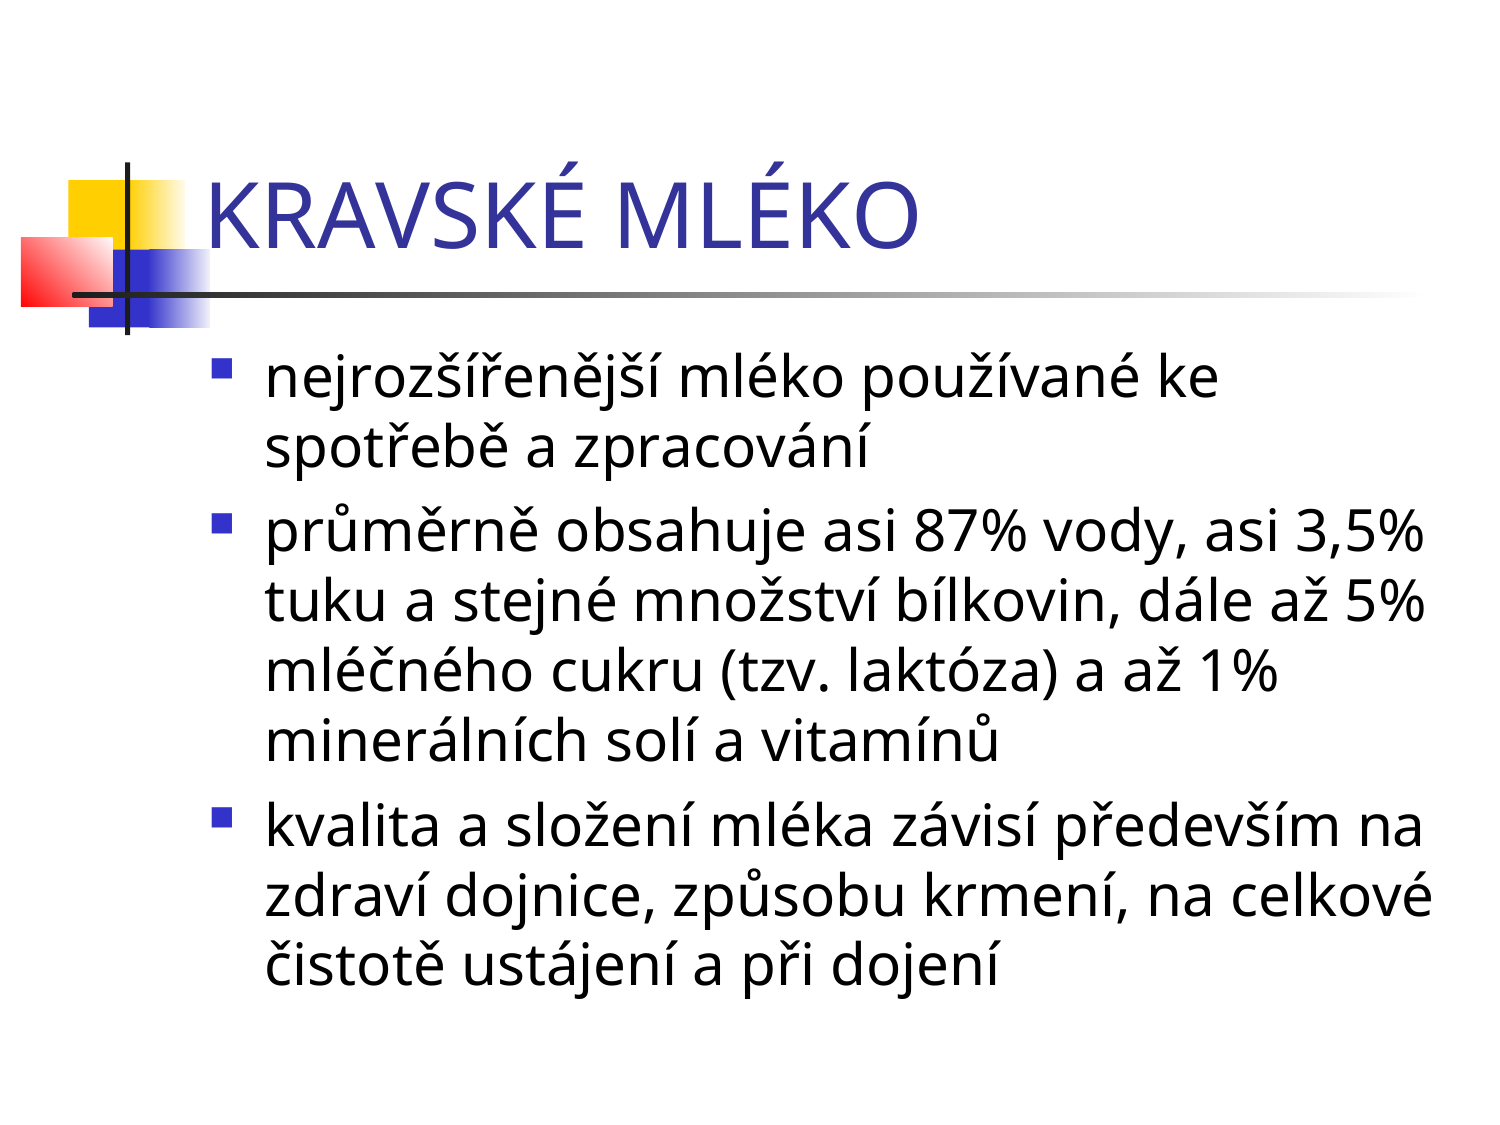

# KRAVSKÉ MLÉKO
nejrozšířenější mléko používané ke spotřebě a zpracování
průměrně obsahuje asi 87% vody, asi 3,5% tuku a stejné množství bílkovin, dále až 5% mléčného cukru (tzv. laktóza) a až 1% minerálních solí a vitamínů
kvalita a složení mléka závisí především na zdraví dojnice, způsobu krmení, na celkové čistotě ustájení a při dojení